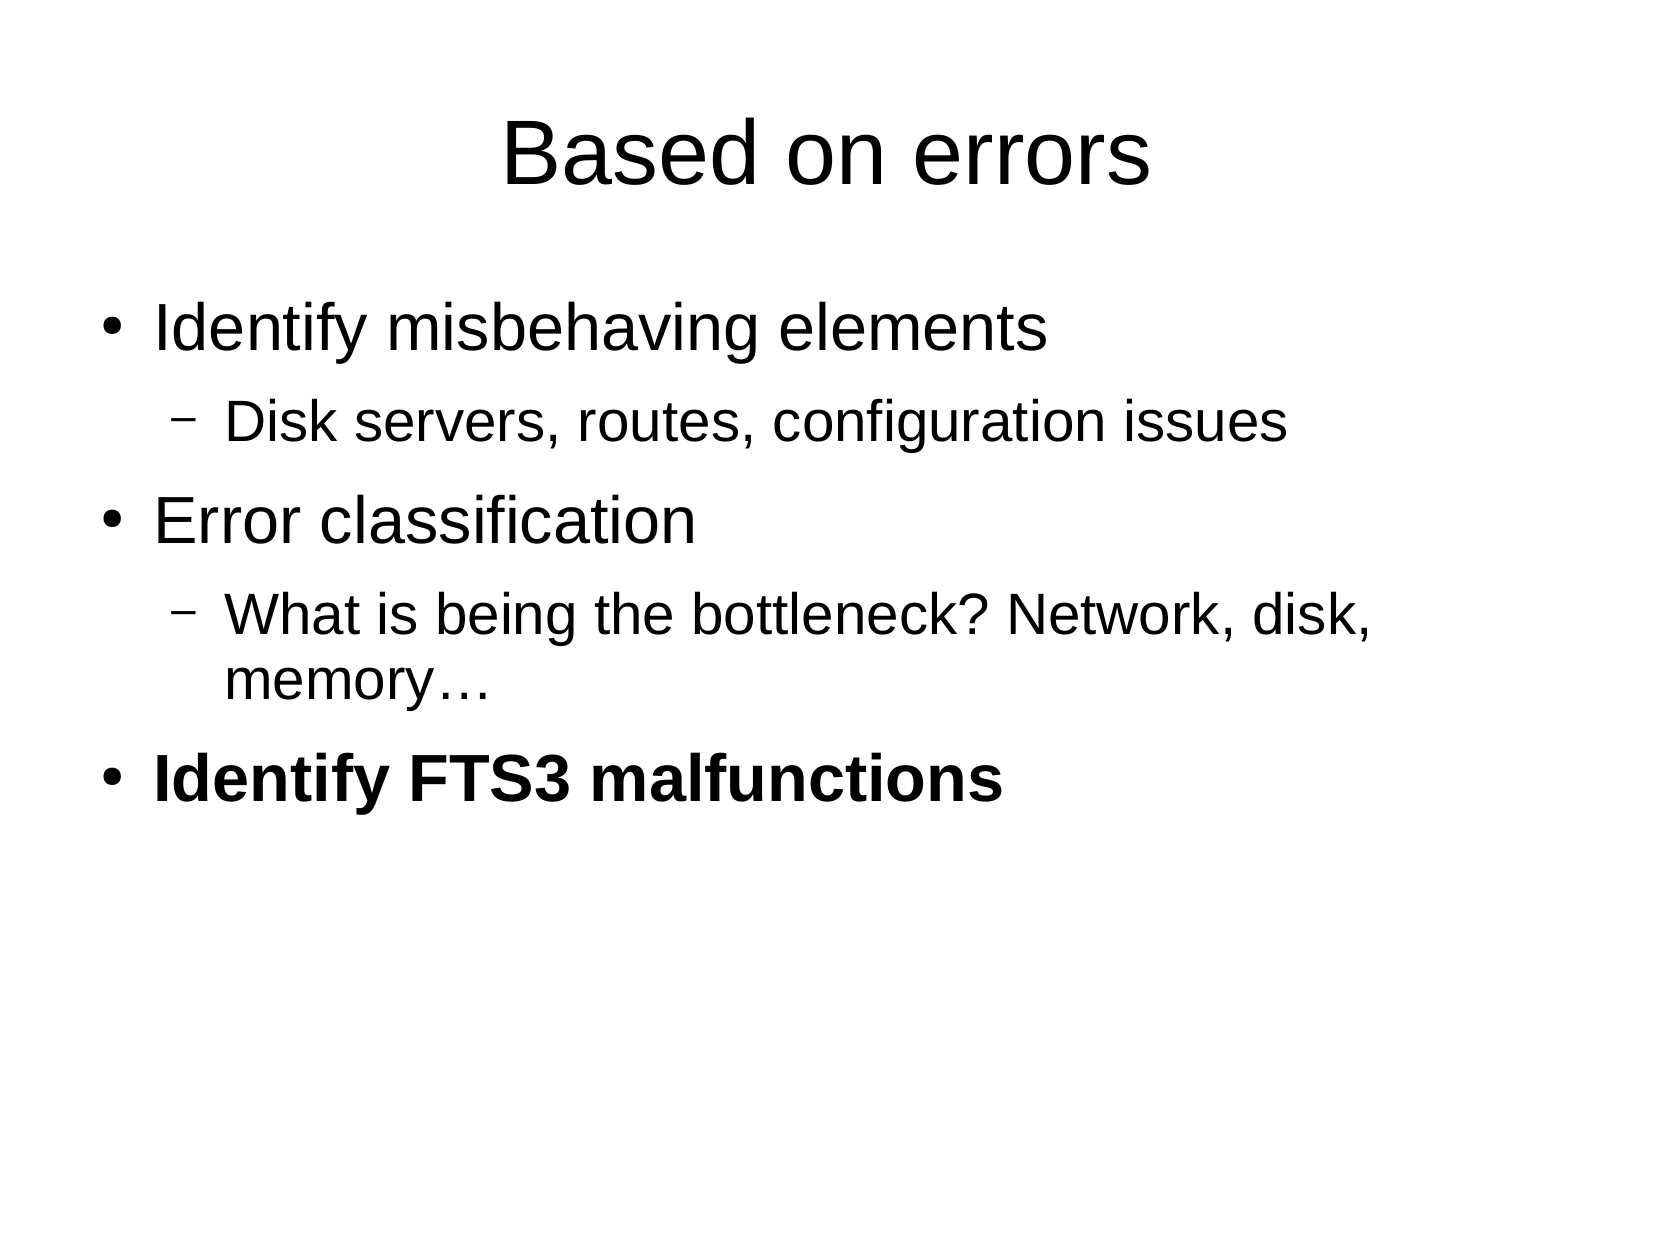

# Based on errors
Identify misbehaving elements
Disk servers, routes, configuration issues
Error classification
What is being the bottleneck? Network, disk, memory…
Identify FTS3 malfunctions